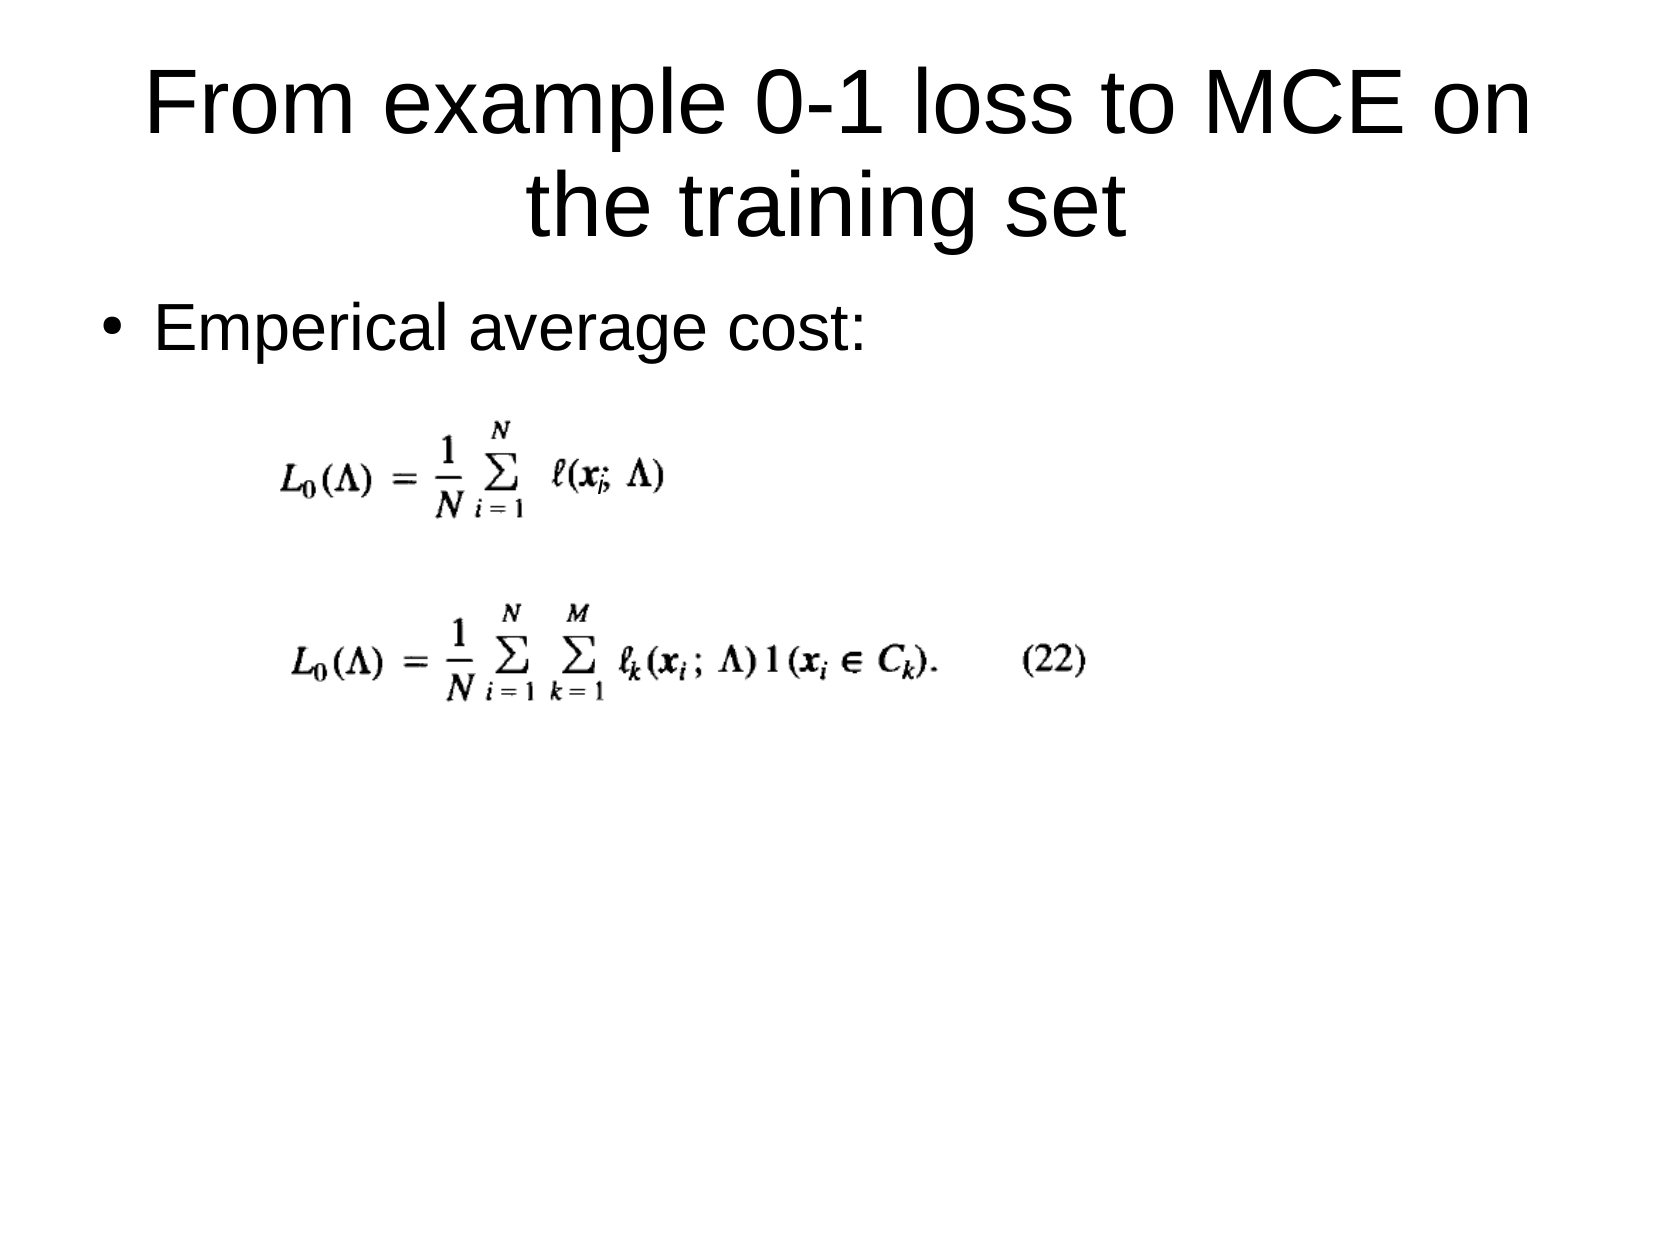

# From example 0-1 loss to MCE on the training set
Emperical average cost:
i